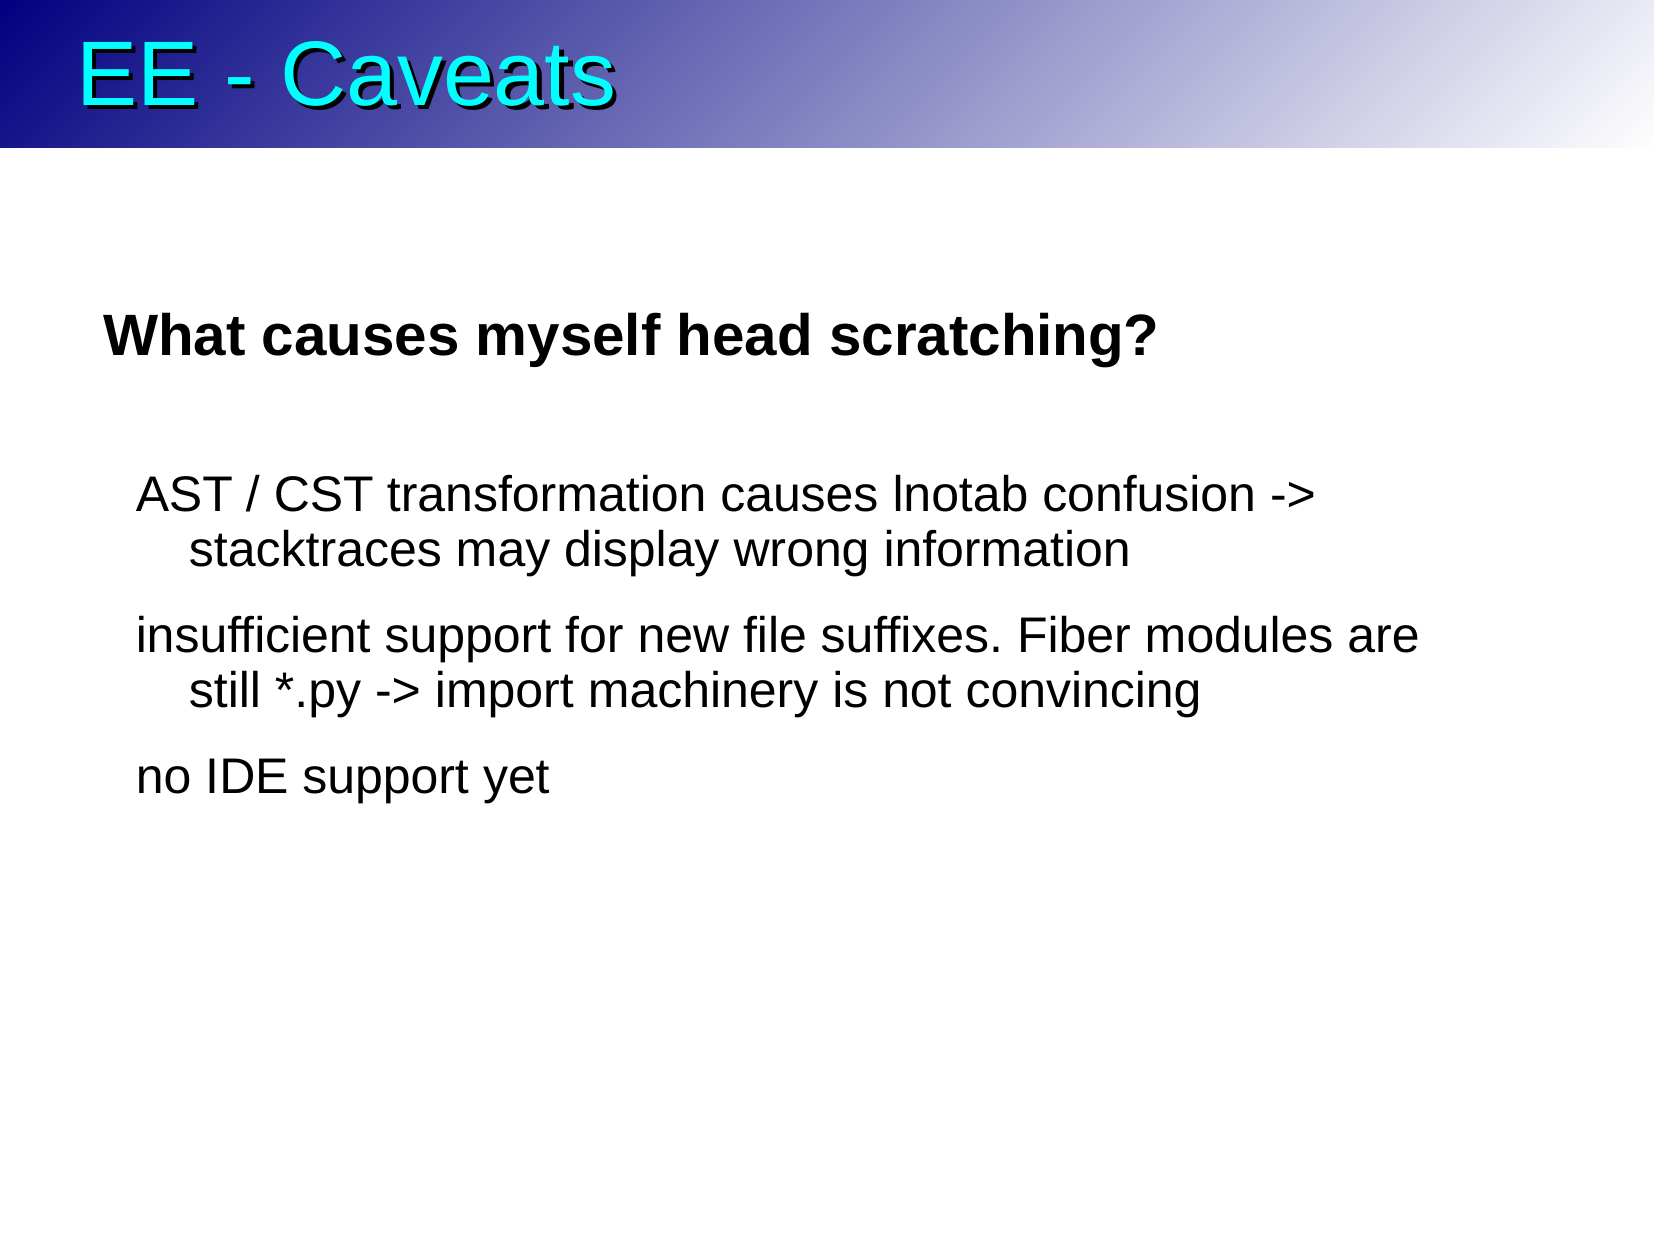

# EE - Caveats
What causes myself head scratching?
AST / CST transformation causes lnotab confusion -> stacktraces may display wrong information
insufficient support for new file suffixes. Fiber modules are still *.py -> import machinery is not convincing
no IDE support yet